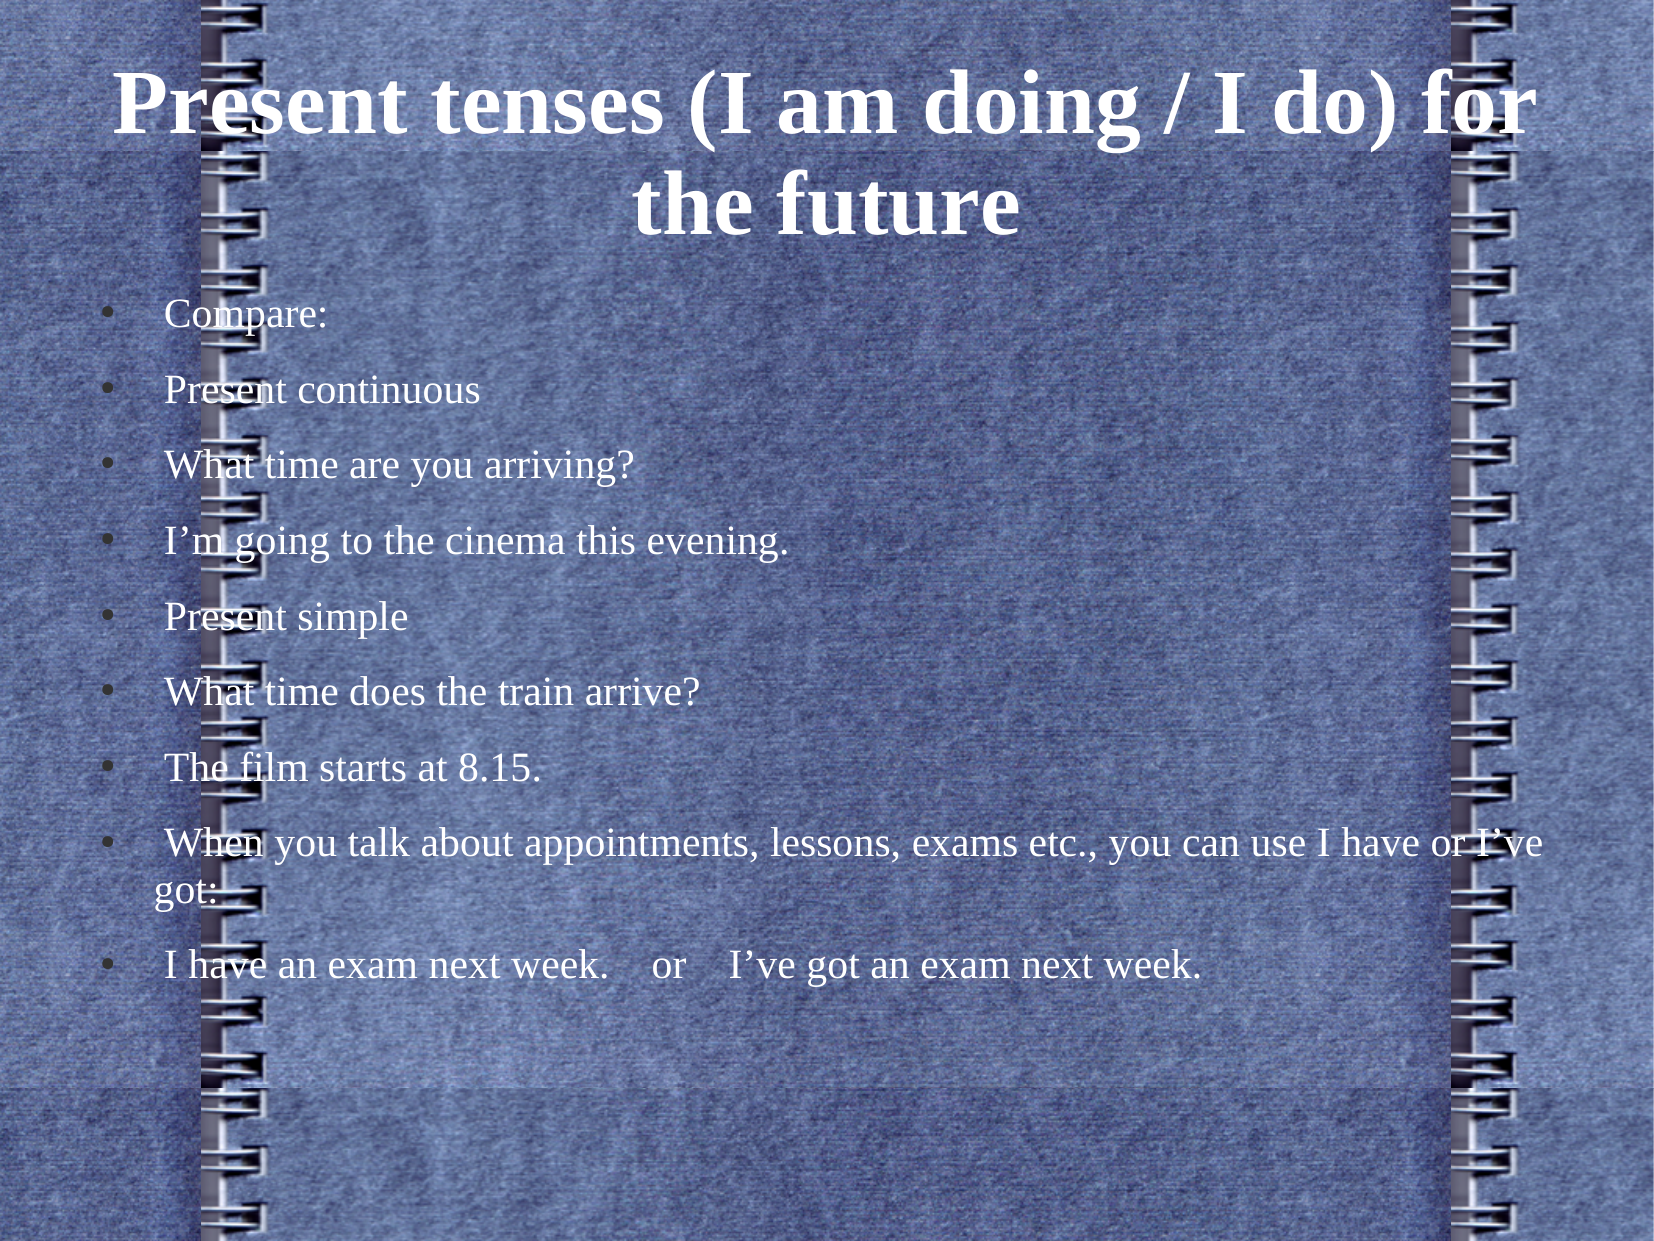

# Present tenses (I am doing / I do) for the future
 Compare:
 Present continuous
 What time are you arriving?
 I’m going to the cinema this evening.
 Present simple
 What time does the train arrive?
 The film starts at 8.15.
 When you talk about appointments, lessons, exams etc., you can use I have or I’ve got:
 I have an exam next week. or I’ve got an exam next week.